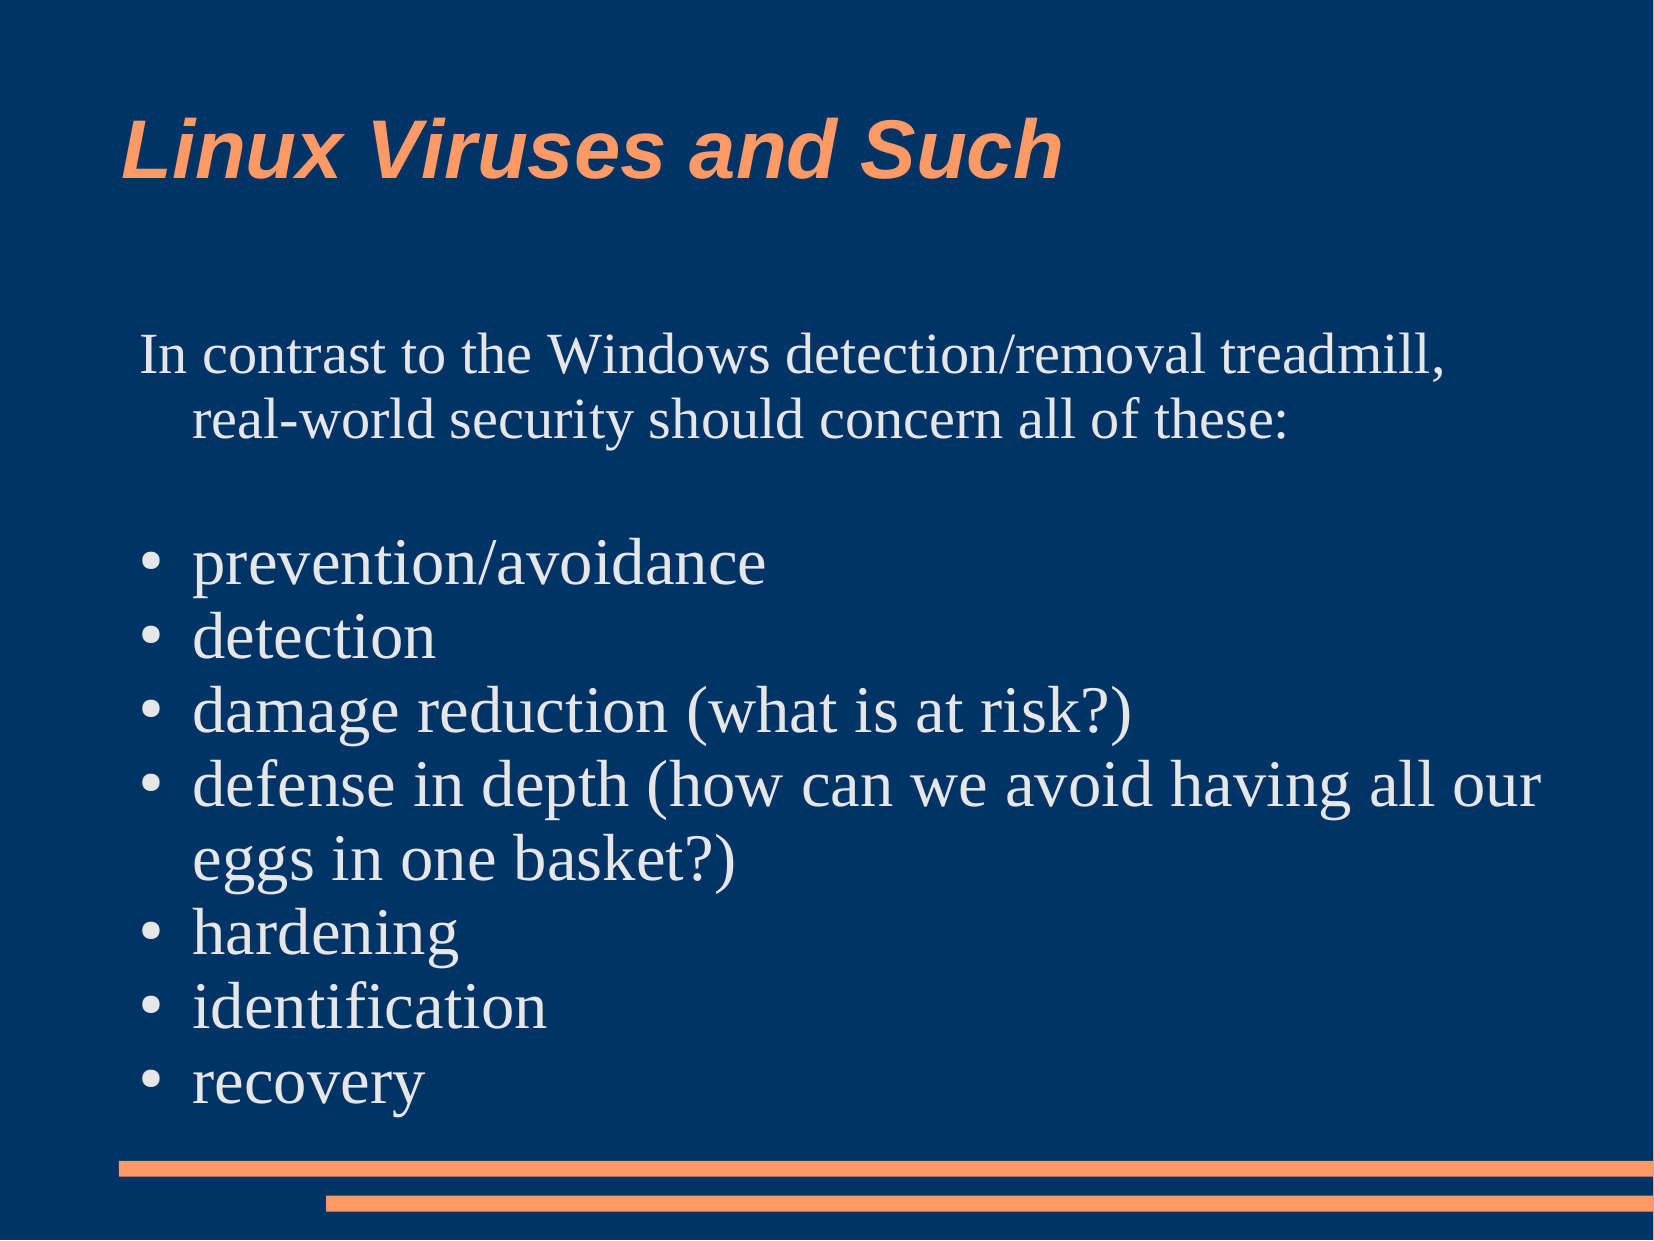

# Linux Viruses and Such
In contrast to the Windows detection/removal treadmill, real-world security should concern all of these:
prevention/avoidance
detection
damage reduction (what is at risk?)
defense in depth (how can we avoid having all our eggs in one basket?)
hardening
identification
recovery